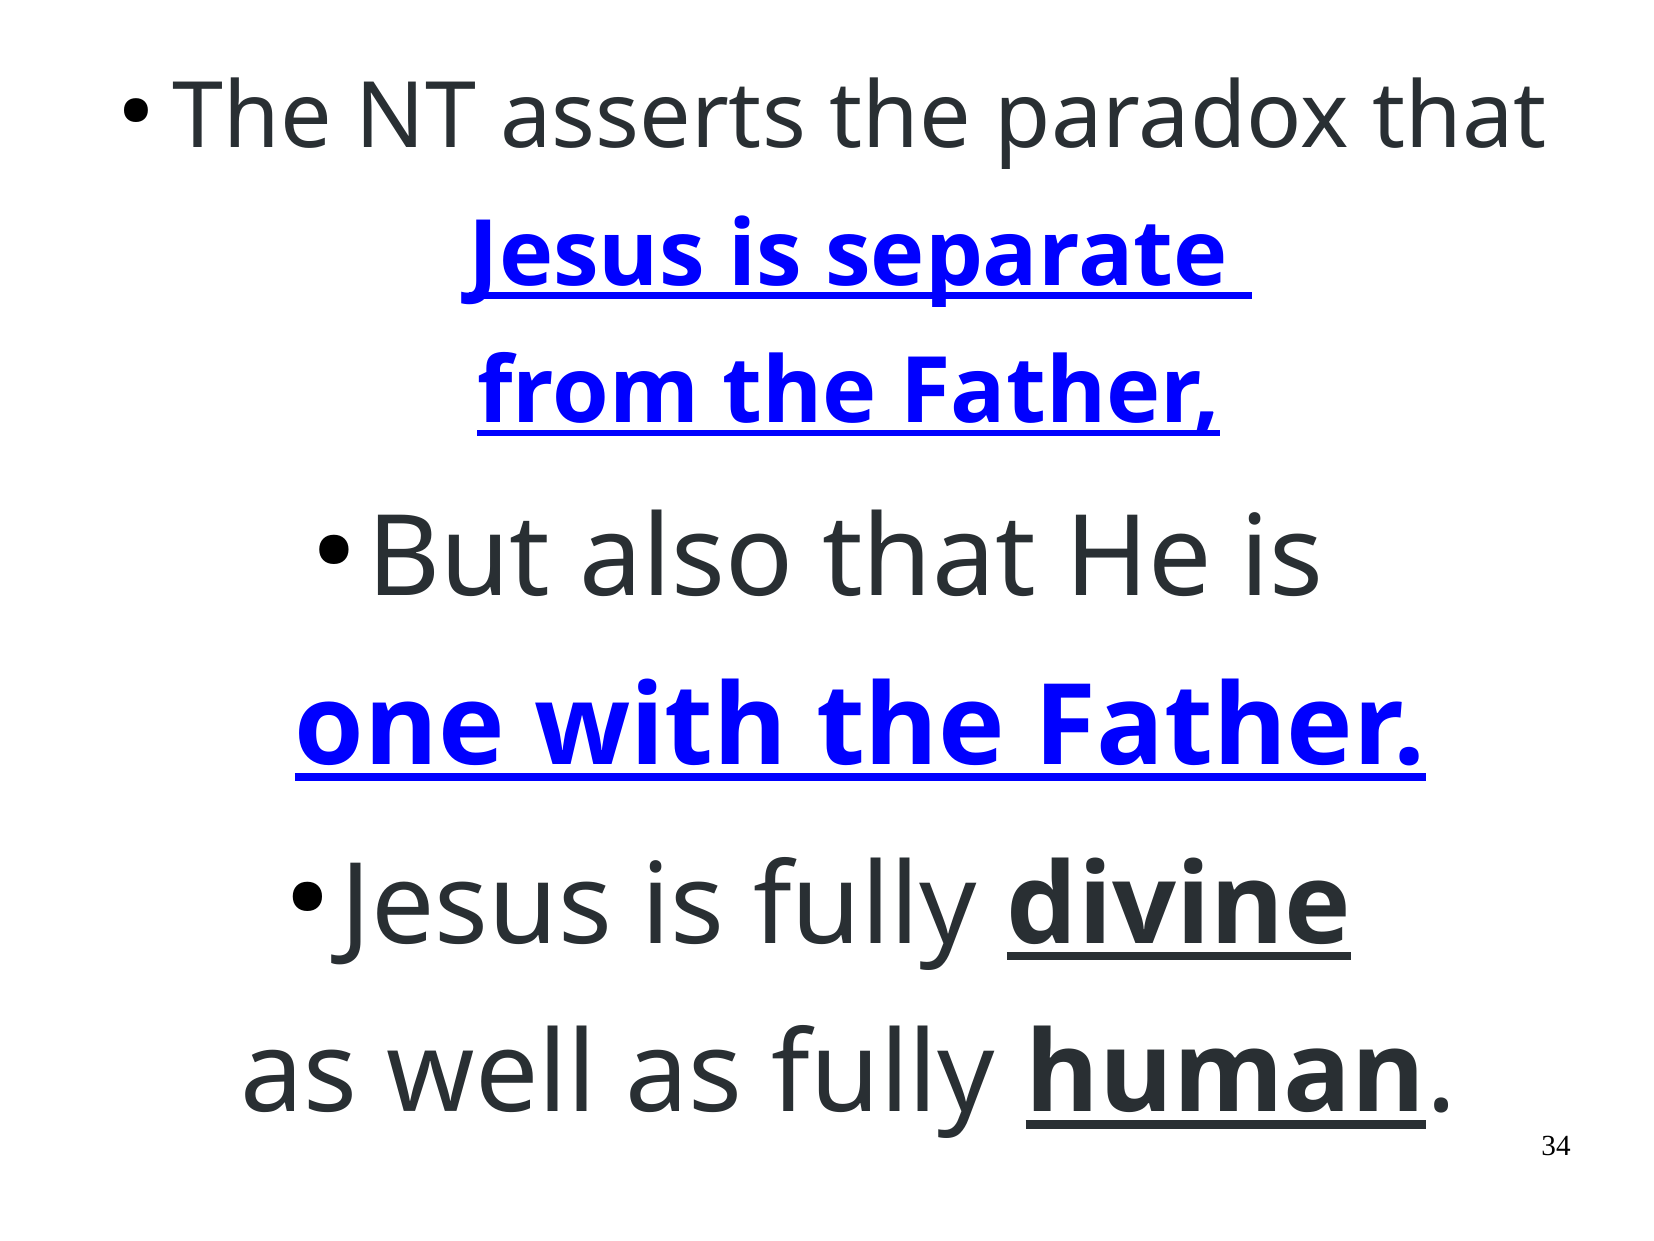

# The NT asserts the paradox that Jesus is separate from the Father,
But also that He is
one with the Father.
Jesus is fully divine
as well as fully human.
34